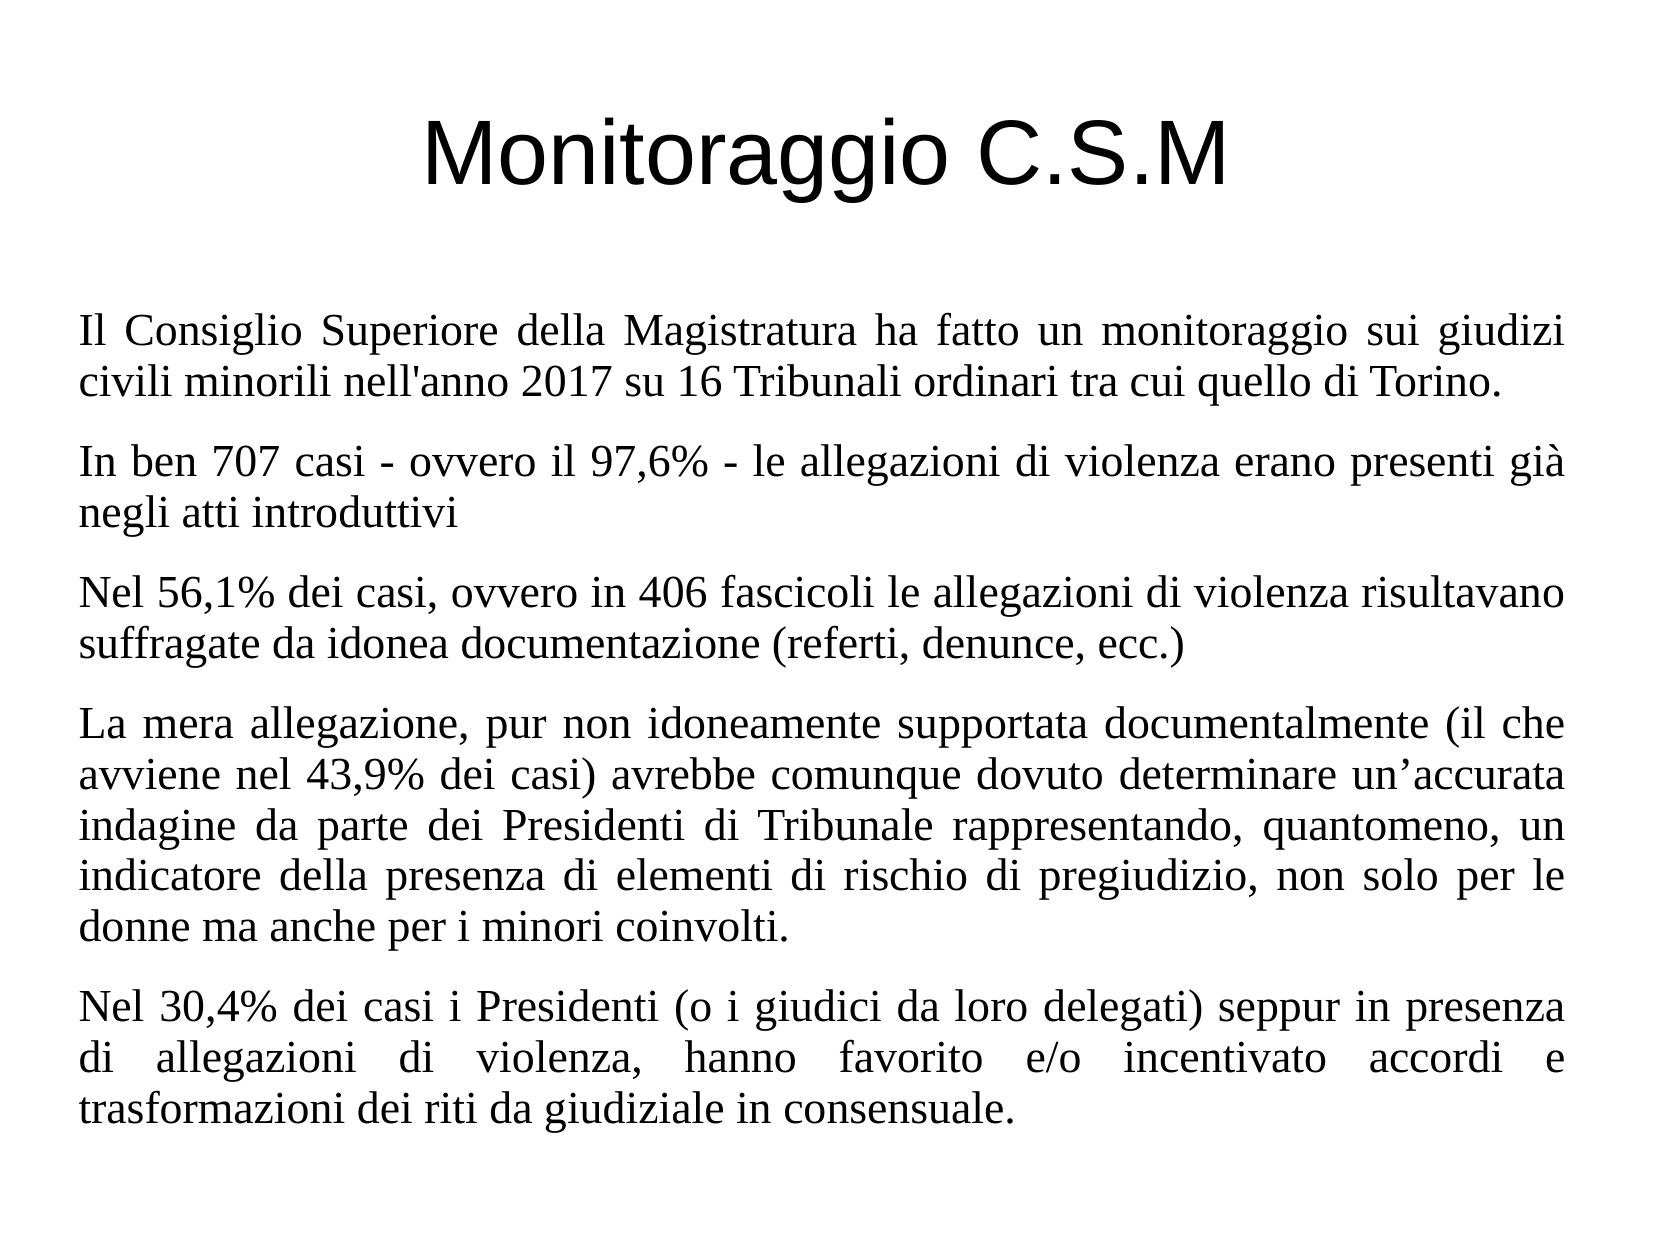

# Monitoraggio C.S.M
Il Consiglio Superiore della Magistratura ha fatto un monitoraggio sui giudizi civili minorili nell'anno 2017 su 16 Tribunali ordinari tra cui quello di Torino.
In ben 707 casi - ovvero il 97,6% - le allegazioni di violenza erano presenti già negli atti introduttivi
Nel 56,1% dei casi, ovvero in 406 fascicoli le allegazioni di violenza risultavano suffragate da idonea documentazione (referti, denunce, ecc.)
La mera allegazione, pur non idoneamente supportata documentalmente (il che avviene nel 43,9% dei casi) avrebbe comunque dovuto determinare un’accurata indagine da parte dei Presidenti di Tribunale rappresentando, quantomeno, un indicatore della presenza di elementi di rischio di pregiudizio, non solo per le donne ma anche per i minori coinvolti.
Nel 30,4% dei casi i Presidenti (o i giudici da loro delegati) seppur in presenza di allegazioni di violenza, hanno favorito e/o incentivato accordi e trasformazioni dei riti da giudiziale in consensuale.